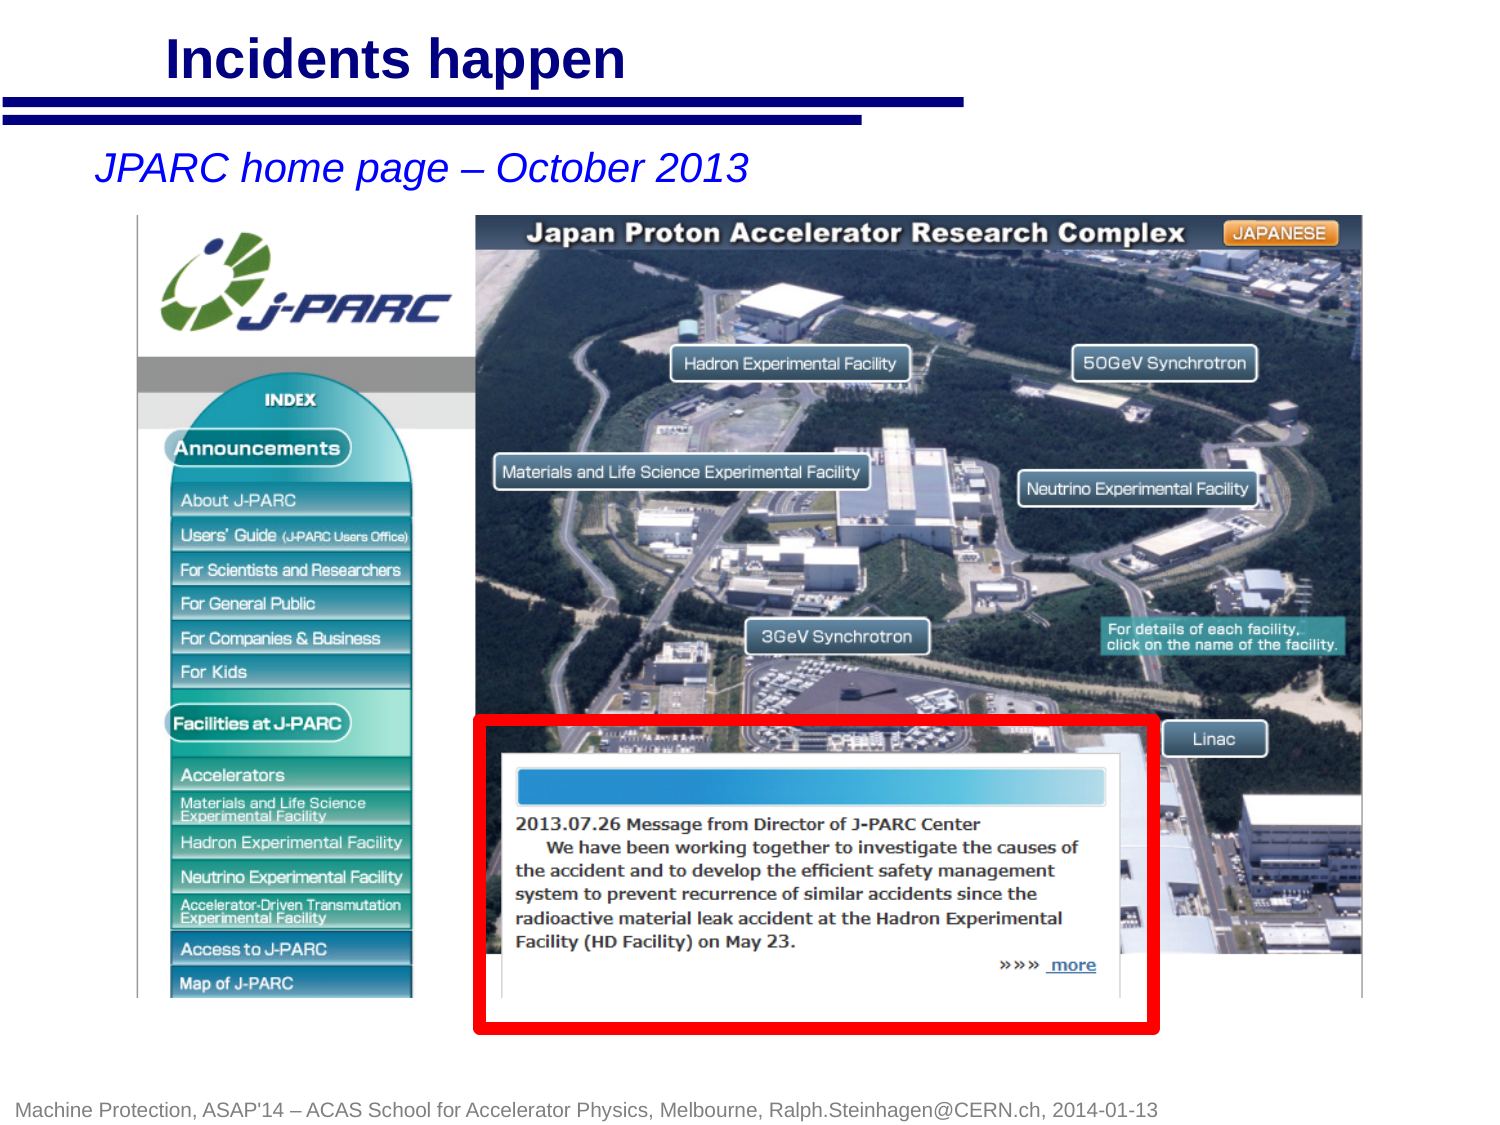

# Incidents happen
JPARC home page – October 2013